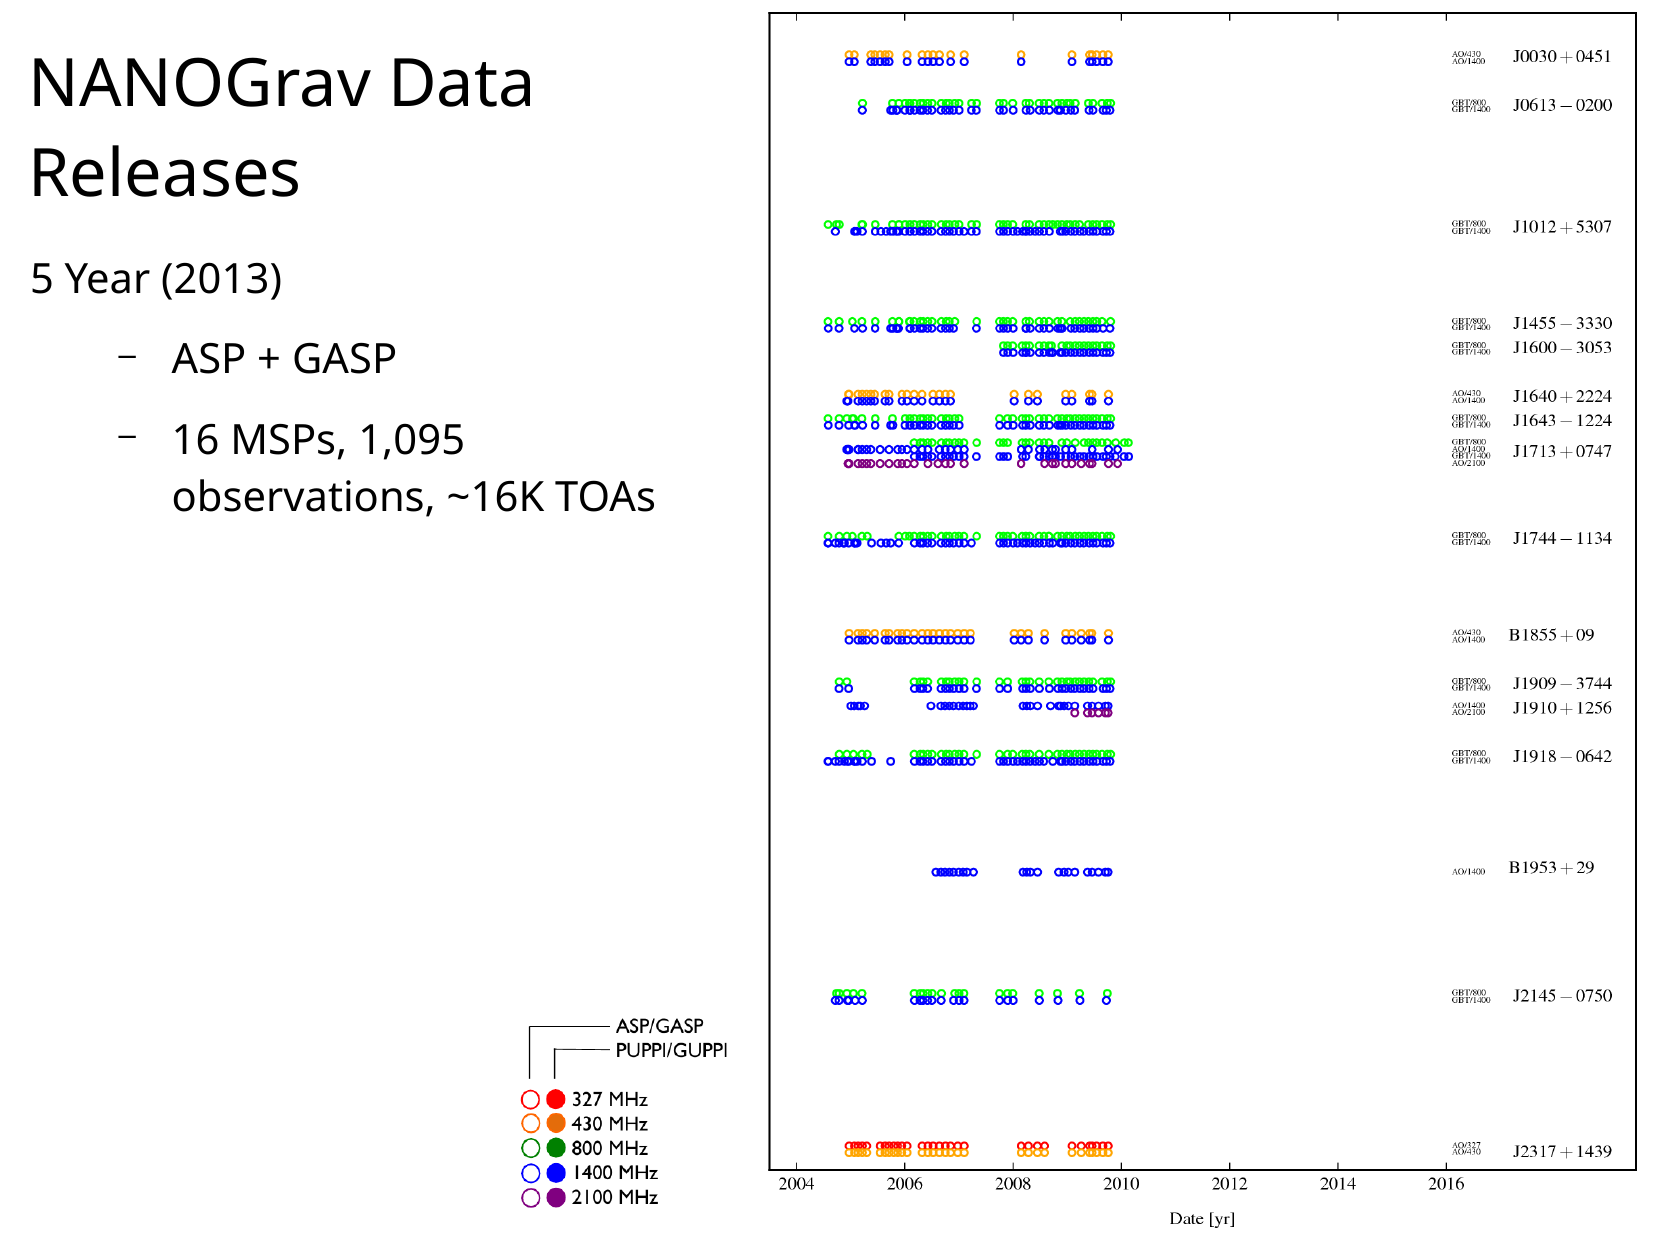

# NANOGrav Data Releases
5 Year (2013)
ASP + GASP
16 MSPs, 1,095 observations, ~16K TOAs